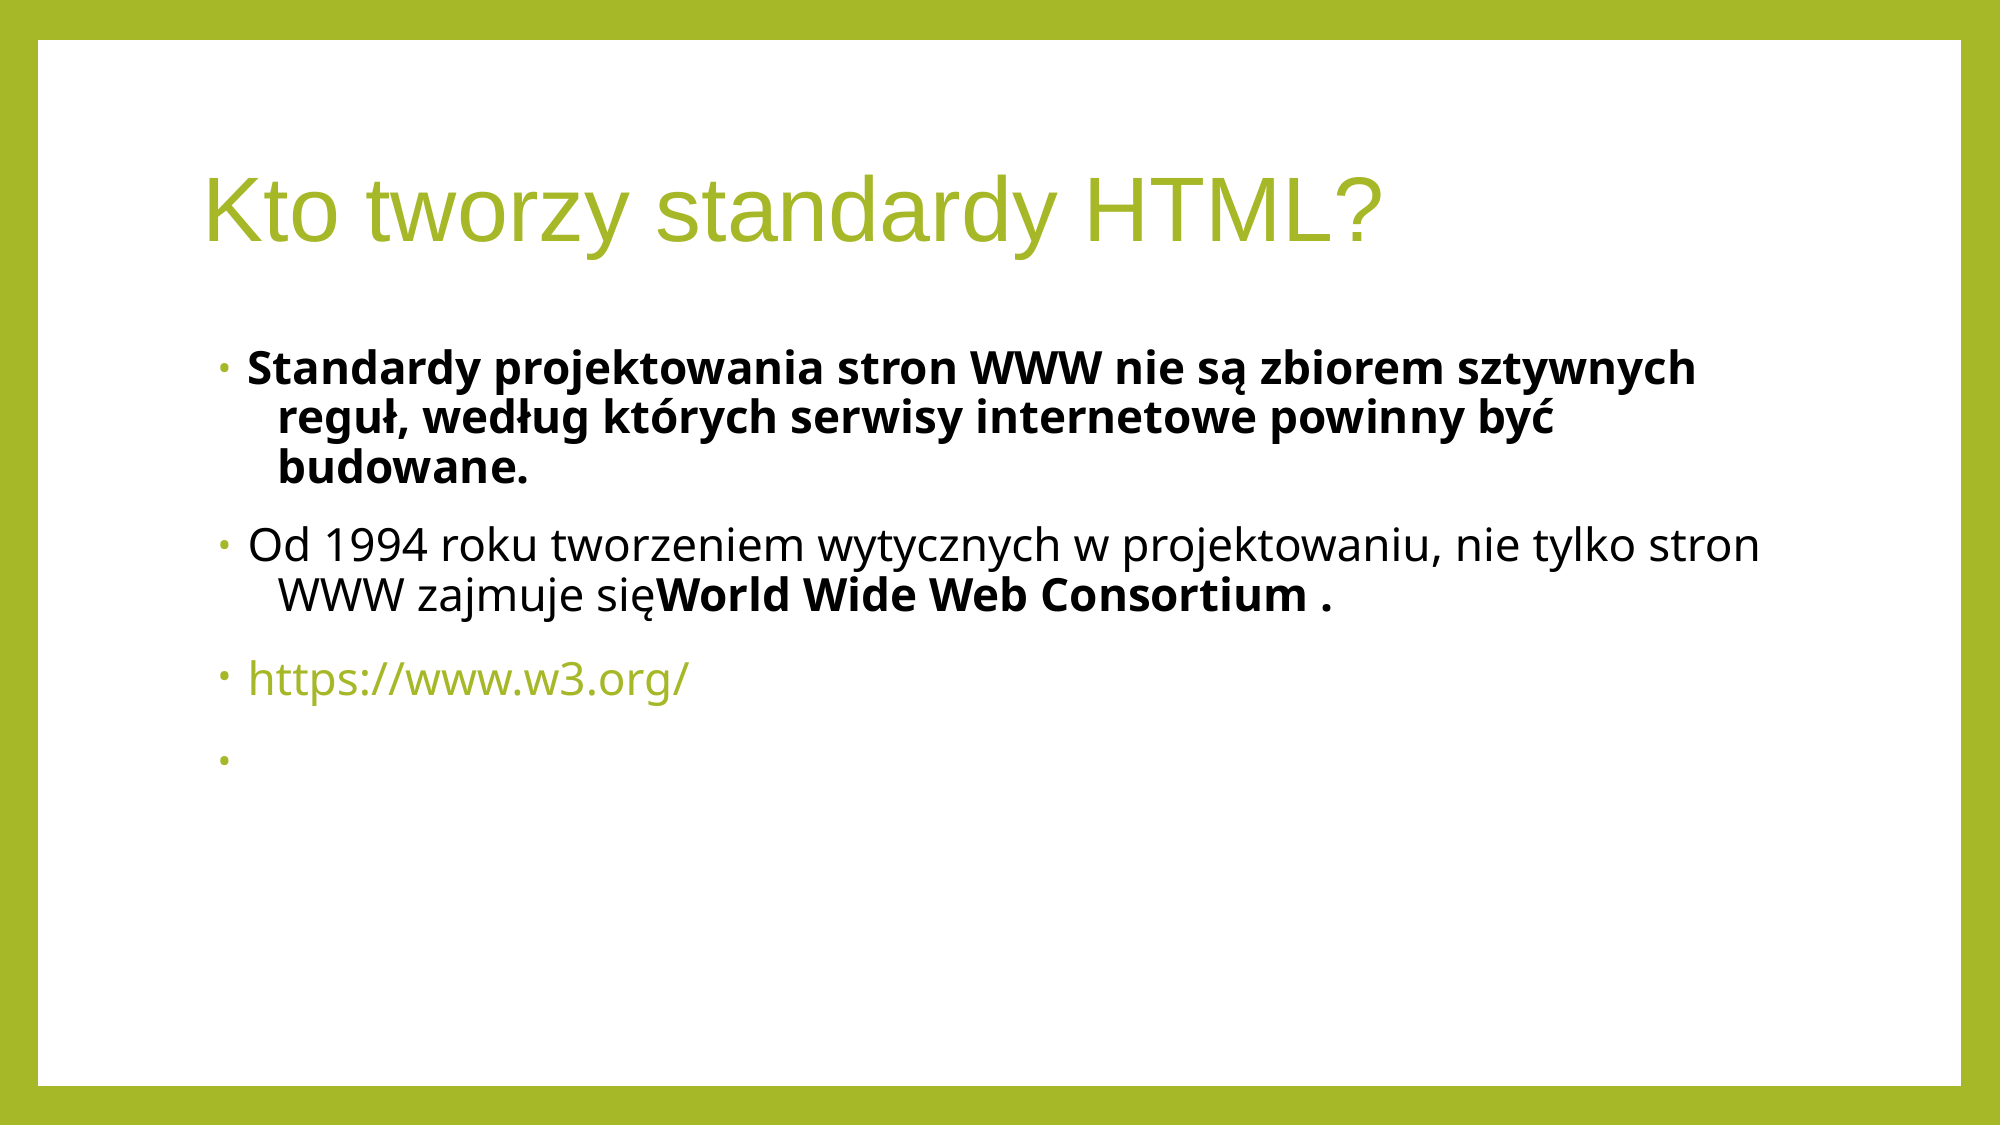

# Kto tworzy standardy HTML?
Standardy projektowania stron WWW nie są zbiorem sztywnych reguł, według których serwisy internetowe powinny być budowane.
Od 1994 roku tworzeniem wytycznych w projektowaniu, nie tylko stron WWW zajmuje sięWorld Wide Web Consortium .
https://www.w3.org/